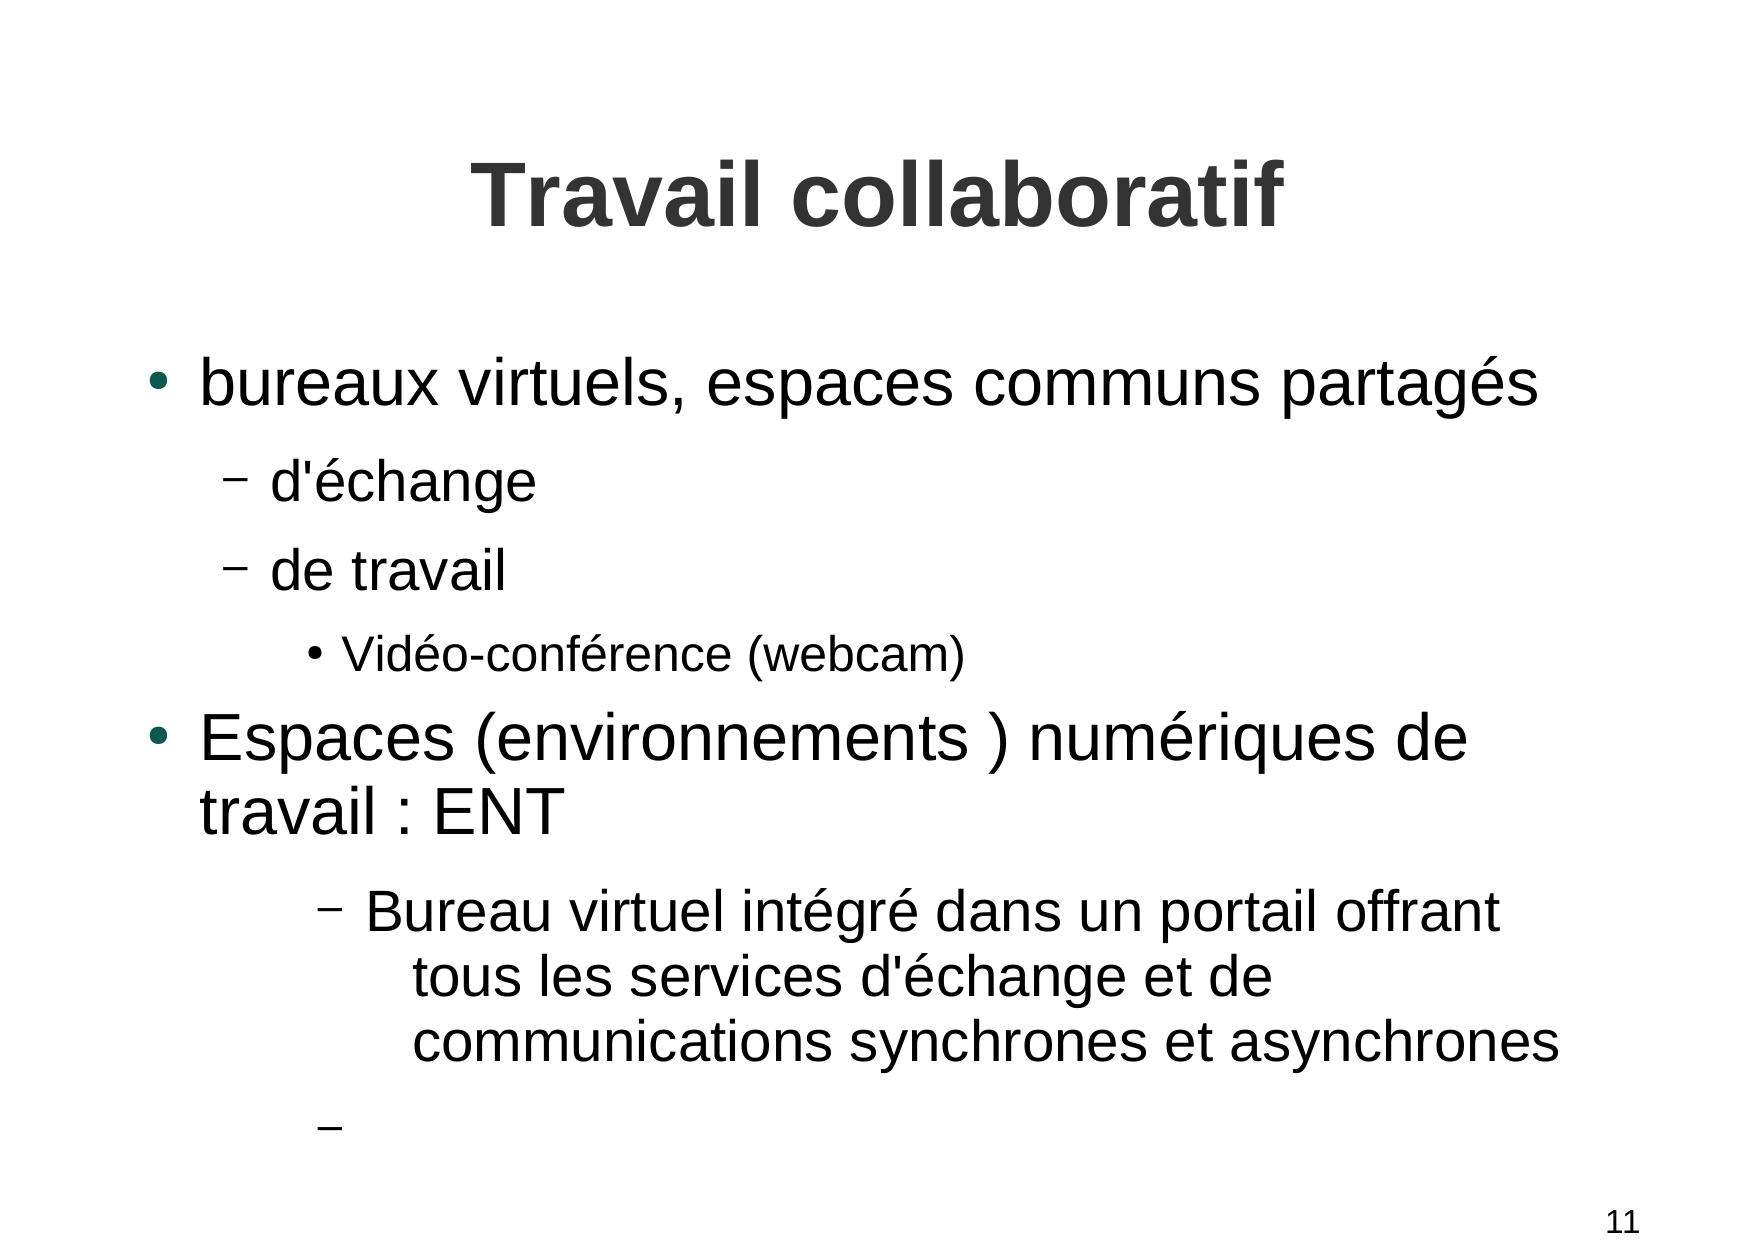

# Travail collaboratif
bureaux virtuels, espaces communs partagés
d'échange
de travail
Vidéo-conférence (webcam)
Espaces (environnements ) numériques de travail : ENT
Bureau virtuel intégré dans un portail offrant tous les services d'échange et de communications synchrones et asynchrones